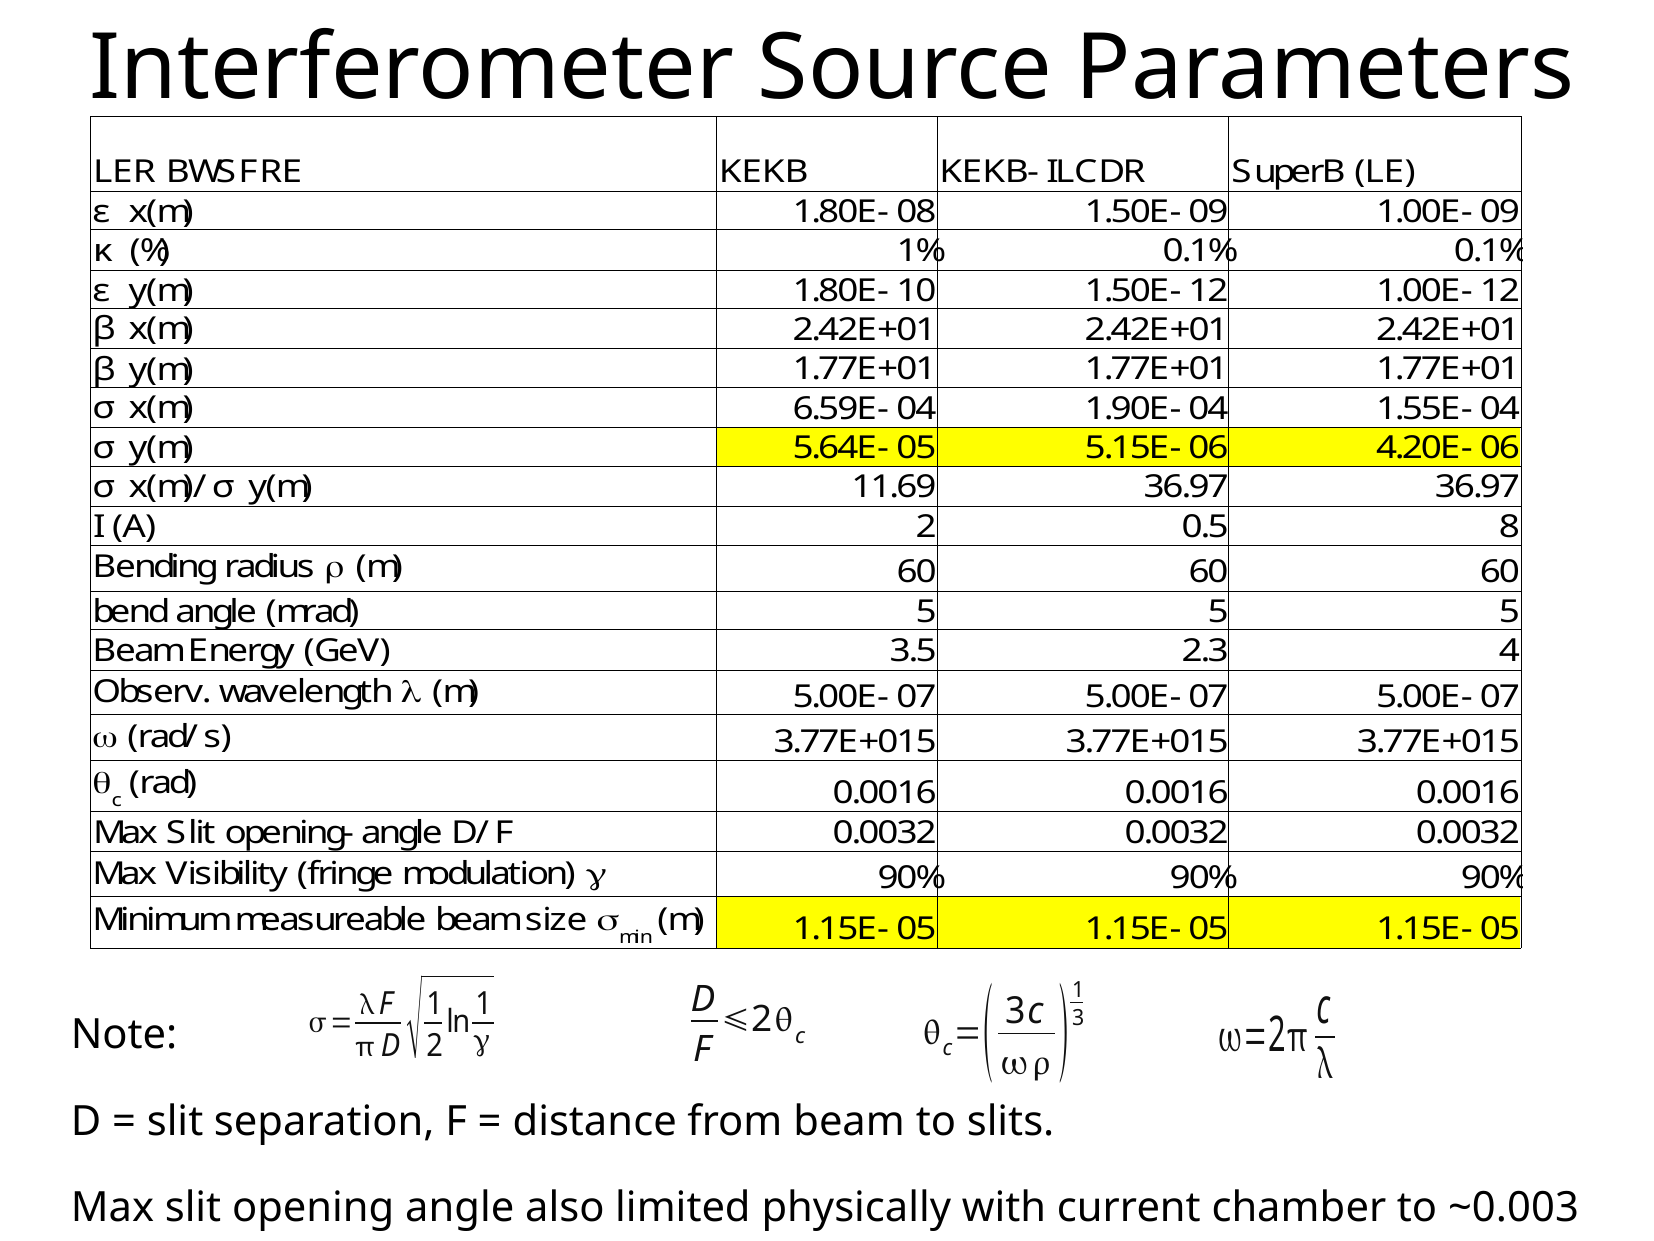

# Interferometer Source Parameters
Note:
D = slit separation, F = distance from beam to slits.
Max slit opening angle also limited physically with current chamber to ~0.003 rad